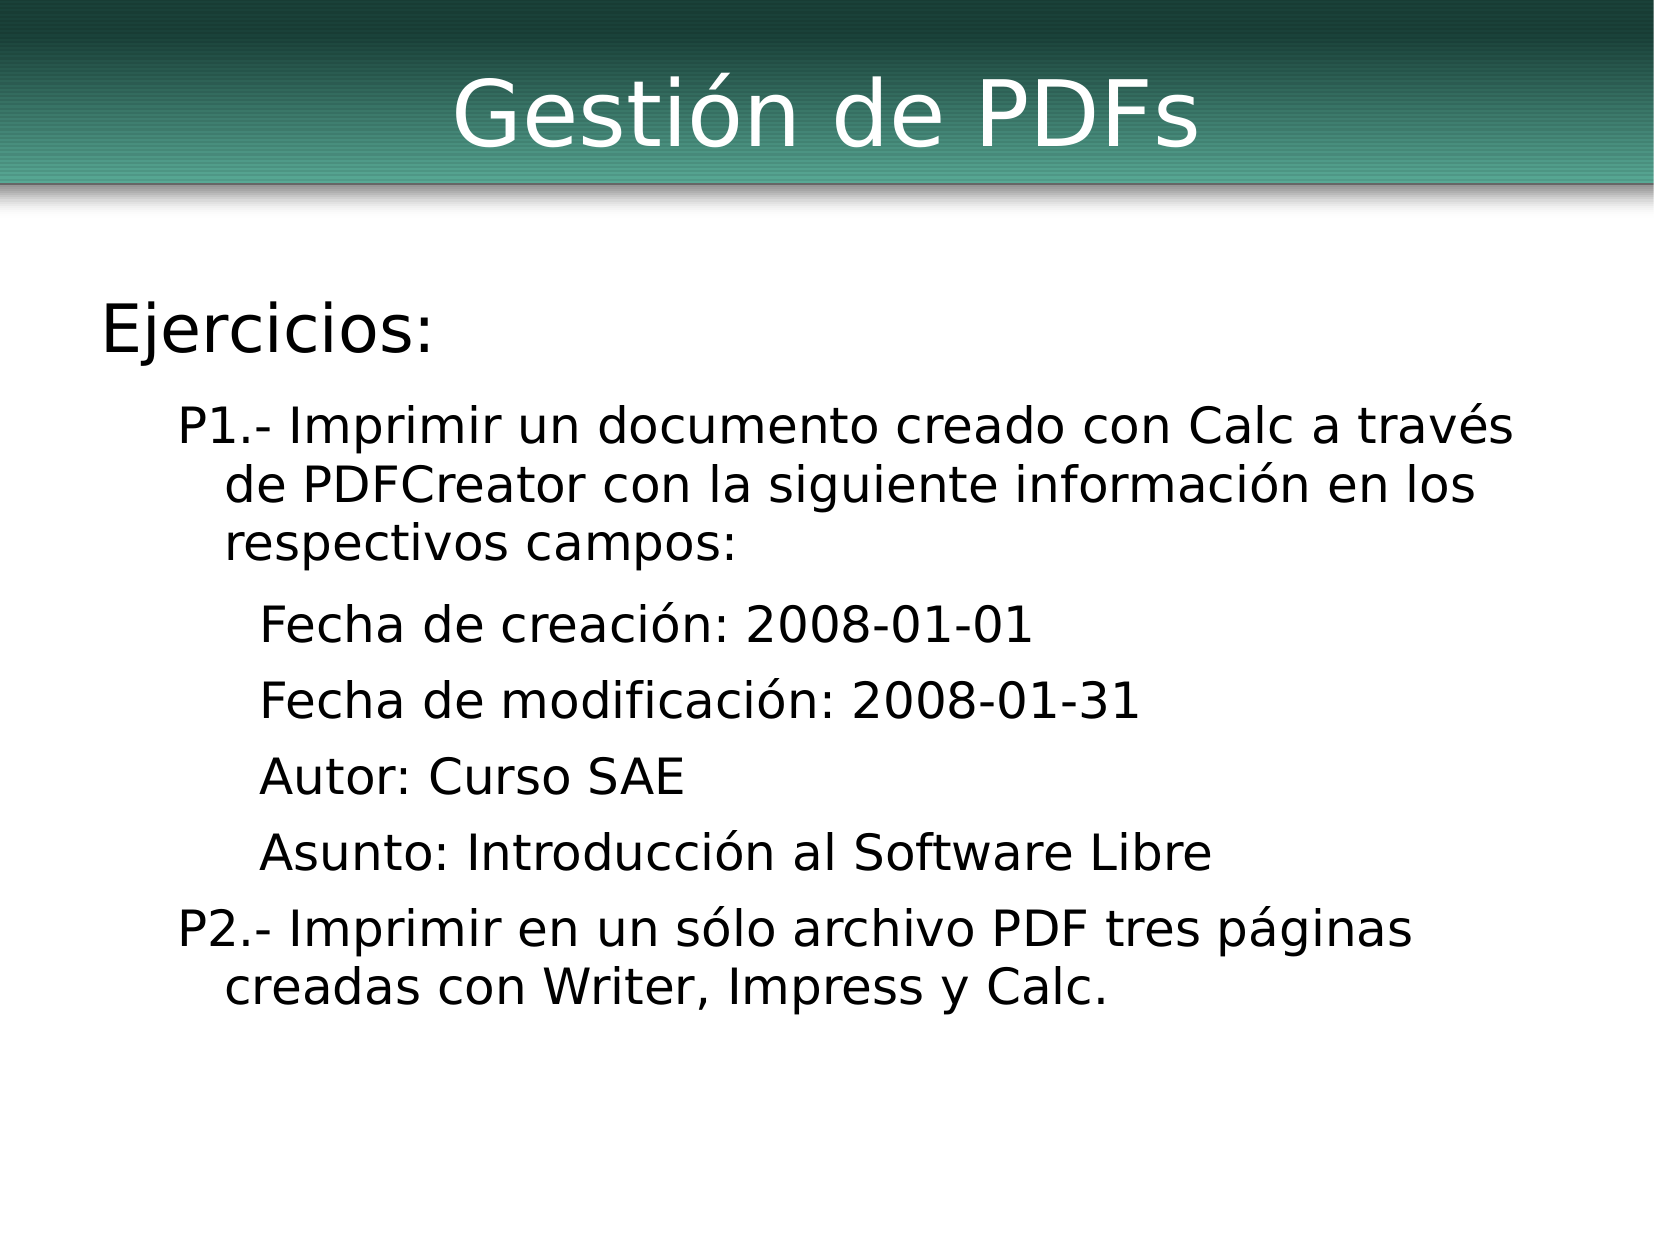

# Gestión de PDFs
Ejercicios:
P1.- Imprimir un documento creado con Calc a través de PDFCreator con la siguiente información en los respectivos campos:
Fecha de creación: 2008-01-01
Fecha de modificación: 2008-01-31
Autor: Curso SAE
Asunto: Introducción al Software Libre
P2.- Imprimir en un sólo archivo PDF tres páginas creadas con Writer, Impress y Calc.